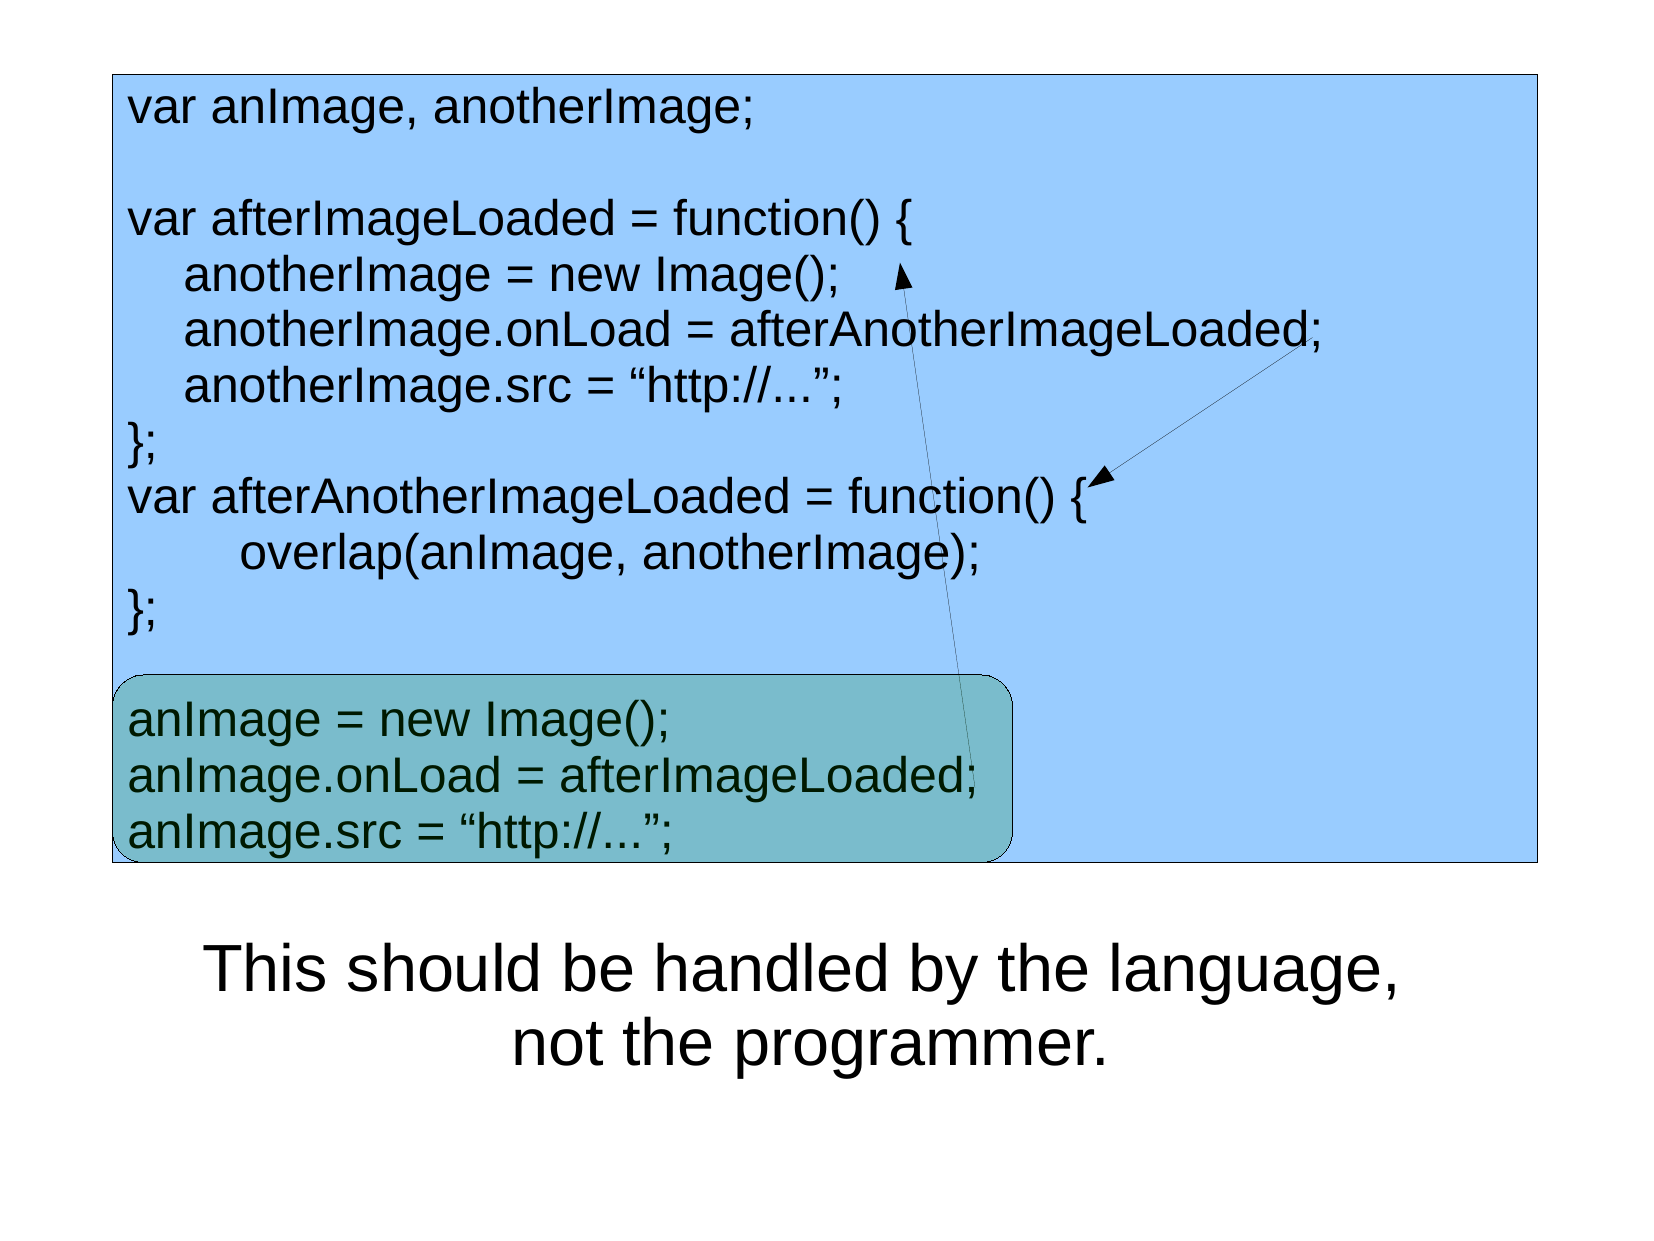

var anImage, anotherImage;
var afterImageLoaded = function() {
 anotherImage = new Image();
 anotherImage.onLoad = afterAnotherImageLoaded;
 anotherImage.src = “http://...”;
};
var afterAnotherImageLoaded = function() {
 overlap(anImage, anotherImage);
};
anImage = new Image();
anImage.onLoad = afterImageLoaded;
anImage.src = “http://...”;
This should be handled by the language,
 not the programmer.